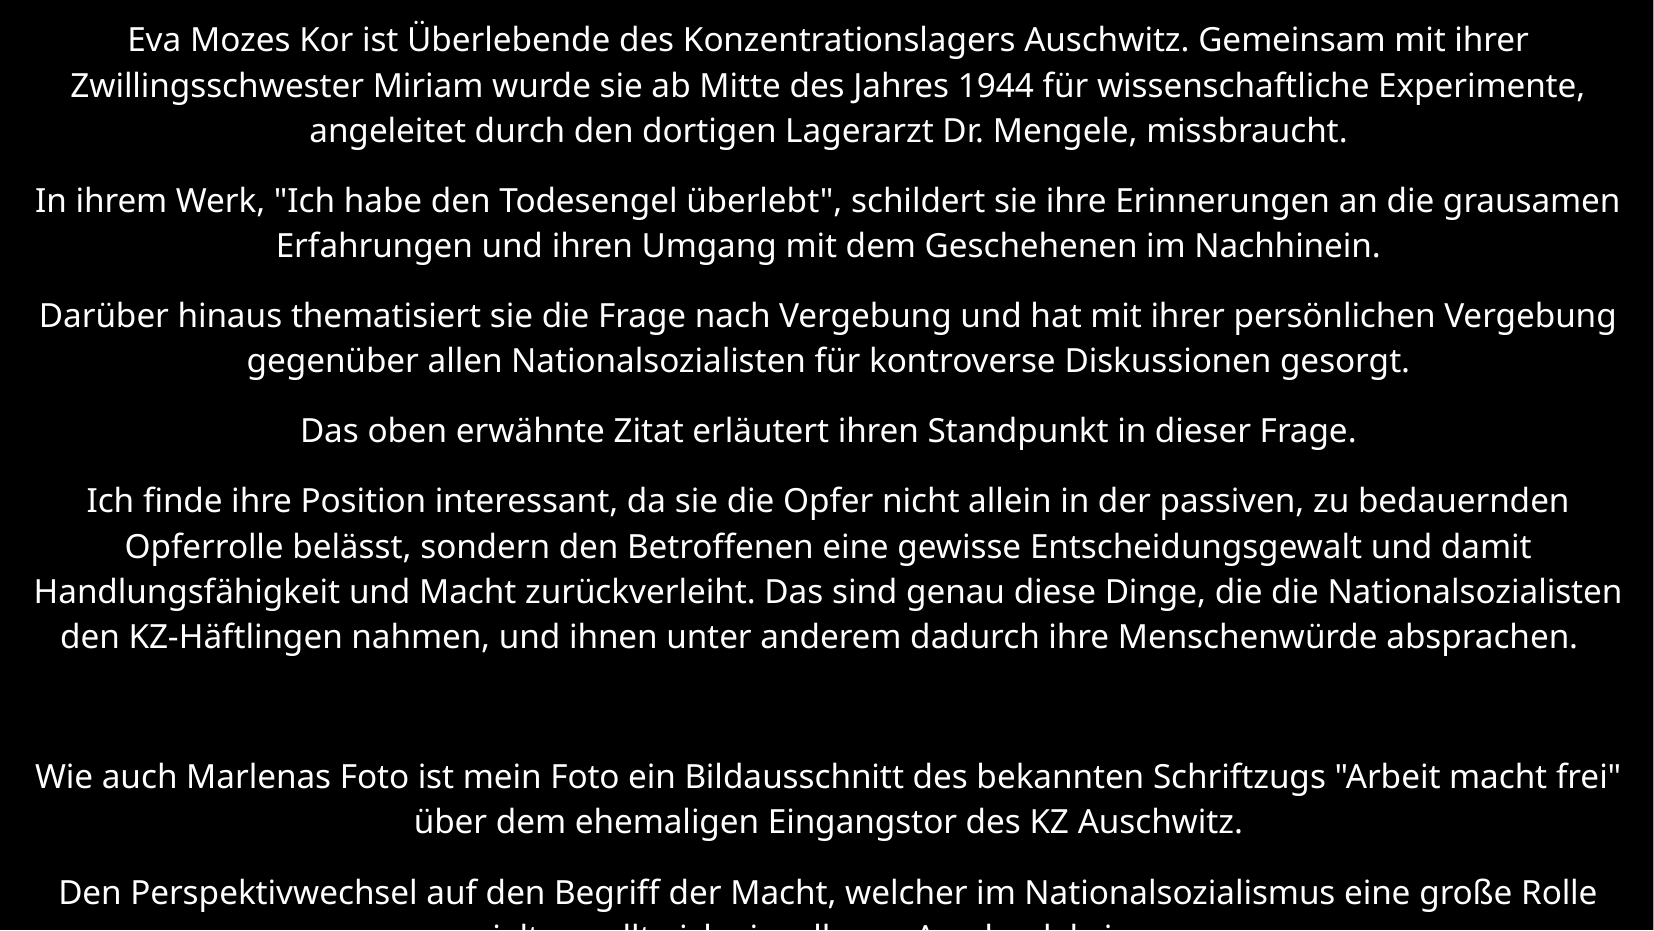

Eva Mozes Kor ist Überlebende des Konzentrationslagers Auschwitz. Gemeinsam mit ihrer Zwillingsschwester Miriam wurde sie ab Mitte des Jahres 1944 für wissenschaftliche Experimente, angeleitet durch den dortigen Lagerarzt Dr. Mengele, missbraucht.
In ihrem Werk, "Ich habe den Todesengel überlebt", schildert sie ihre Erinnerungen an die grausamen Erfahrungen und ihren Umgang mit dem Geschehenen im Nachhinein.
Darüber hinaus thematisiert sie die Frage nach Vergebung und hat mit ihrer persönlichen Vergebung gegenüber allen Nationalsozialisten für kontroverse Diskussionen gesorgt.
Das oben erwähnte Zitat erläutert ihren Standpunkt in dieser Frage.
Ich finde ihre Position interessant, da sie die Opfer nicht allein in der passiven, zu bedauernden Opferrolle belässt, sondern den Betroffenen eine gewisse Entscheidungsgewalt und damit Handlungsfähigkeit und Macht zurückverleiht. Das sind genau diese Dinge, die die Nationalsozialisten den KZ-Häftlingen nahmen, und ihnen unter anderem dadurch ihre Menschenwürde absprachen.
Wie auch Marlenas Foto ist mein Foto ein Bildausschnitt des bekannten Schriftzugs "Arbeit macht frei" über dem ehemaligen Eingangstor des KZ Auschwitz.
Den Perspektivwechsel auf den Begriff der Macht, welcher im Nationalsozialismus eine große Rolle spielte, wollte ich visuell zum Ausdruck bringen.
Dadurch ergibt sich die ungewöhnliche Perspektive, aus der ich fotografiert habe.